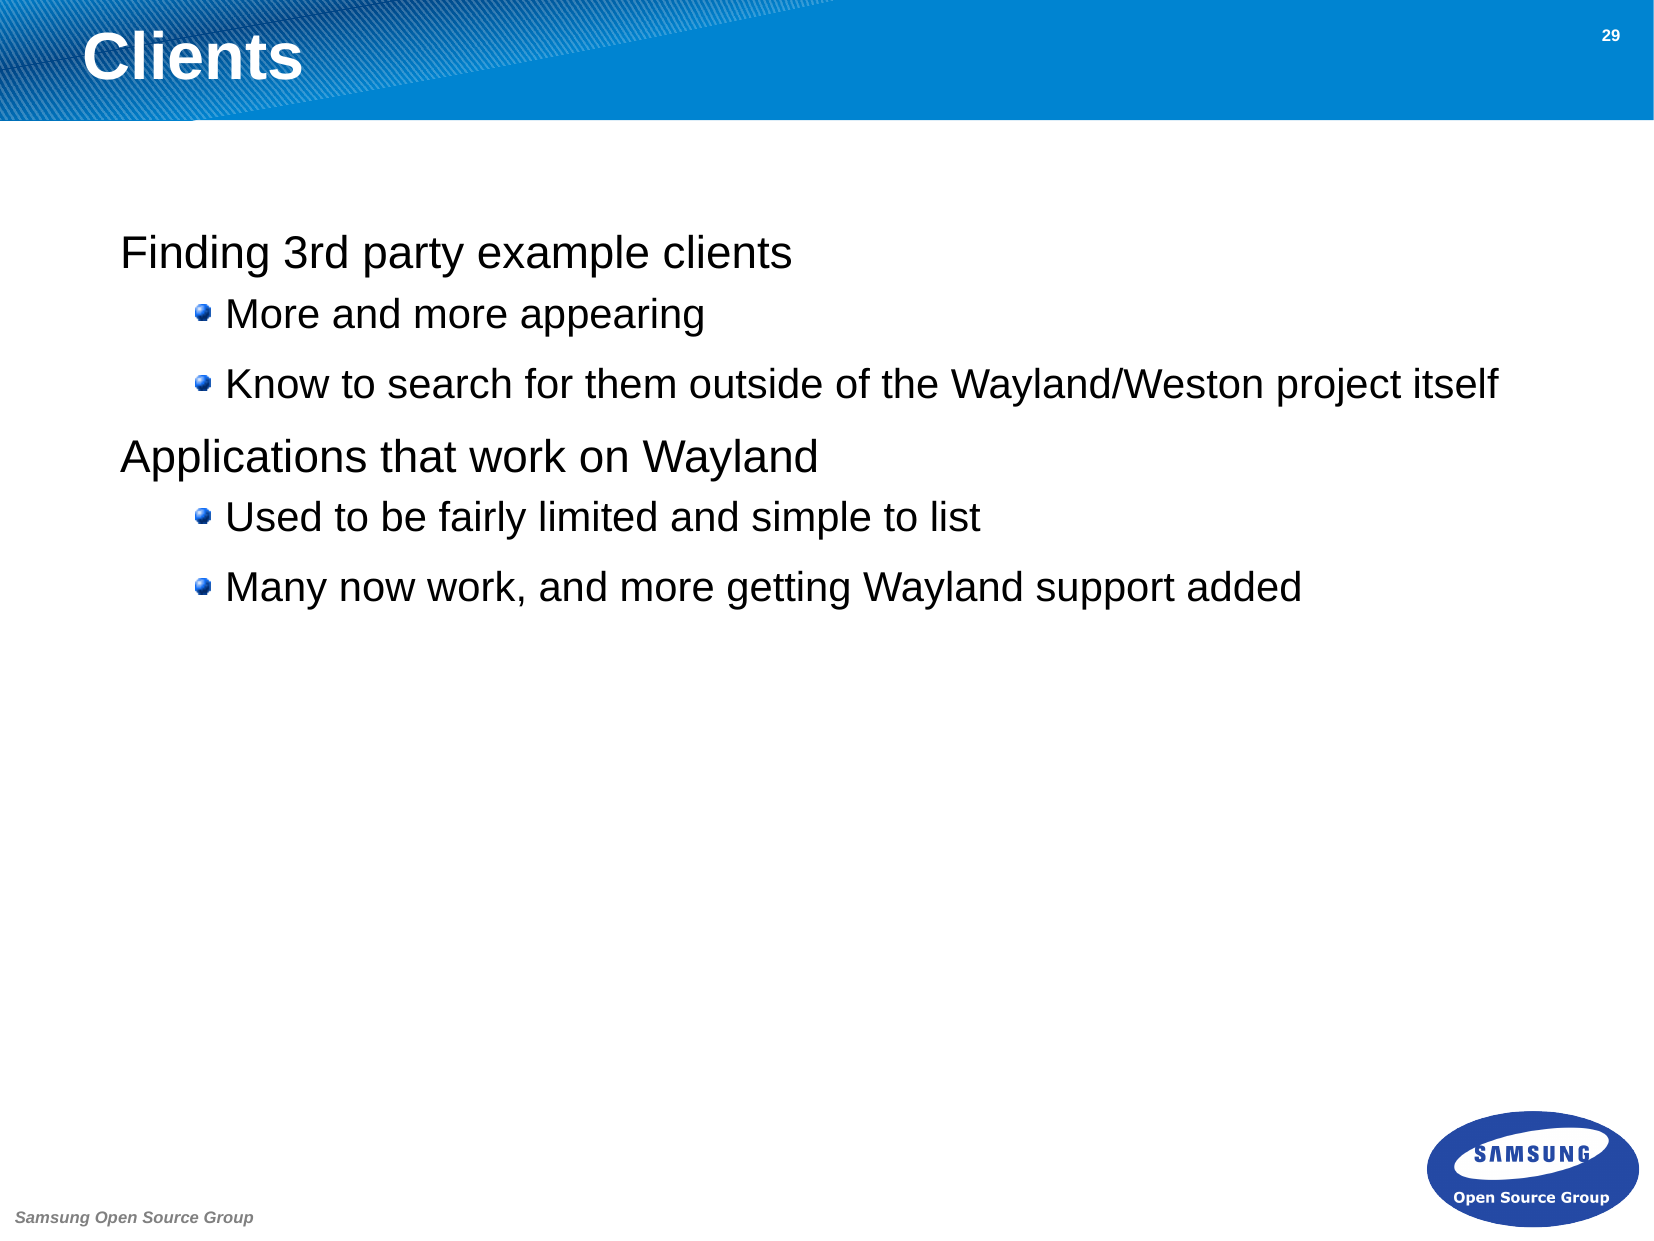

# Clients
Finding 3rd party example clients
More and more appearing
Know to search for them outside of the Wayland/Weston project itself
Applications that work on Wayland
Used to be fairly limited and simple to list
Many now work, and more getting Wayland support added